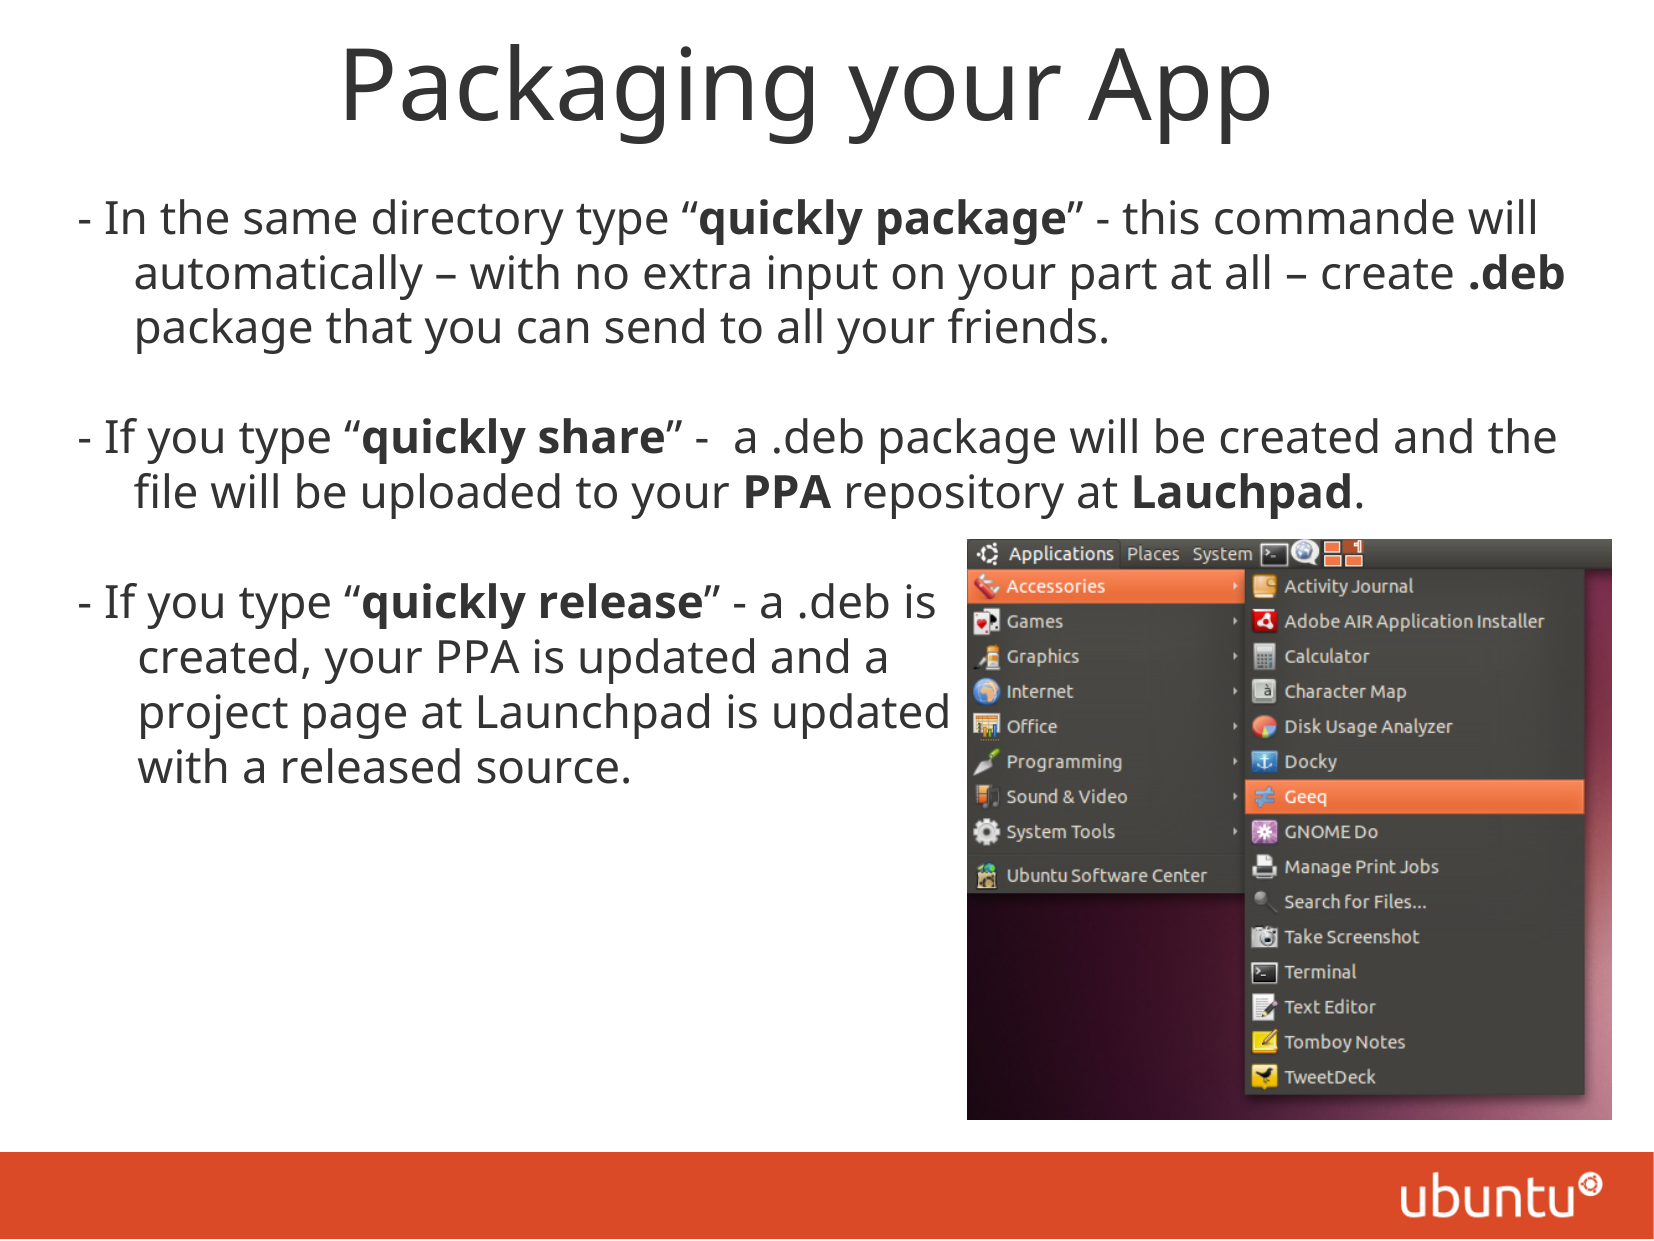

# Packaging your App
- In the same directory type “quickly package” - this commande will automatically – with no extra input on your part at all – create .deb package that you can send to all your friends.
- If you type “quickly share” - a .deb package will be created and the file will be uploaded to your PPA repository at Lauchpad.
- If you type “quickly release” - a .deb is
 created, your PPA is updated and a
 project page at Launchpad is updated
 with a released source.